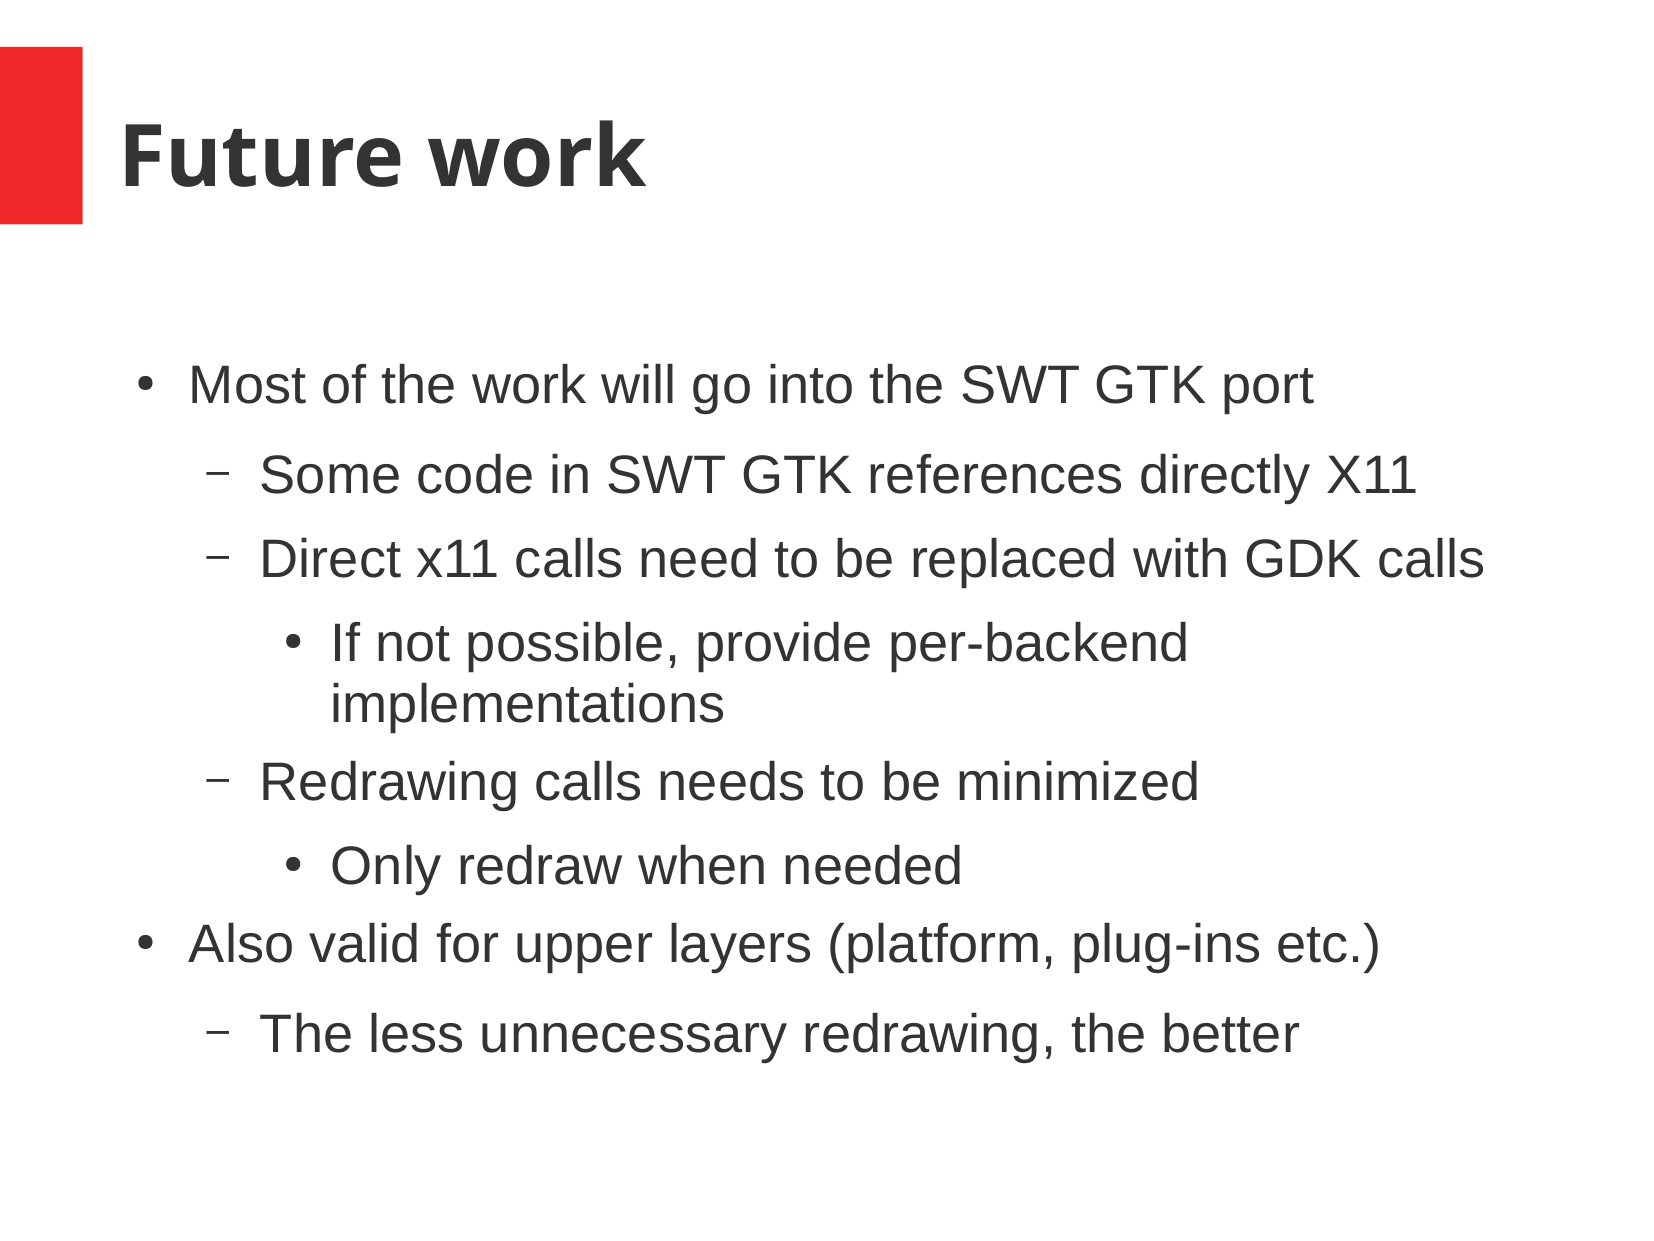

# Future work
Most of the work will go into the SWT GTK port
Some code in SWT GTK references directly X11
Direct x11 calls need to be replaced with GDK calls
If not possible, provide per-backend implementations
Redrawing calls needs to be minimized
Only redraw when needed
Also valid for upper layers (platform, plug-ins etc.)
The less unnecessary redrawing, the better